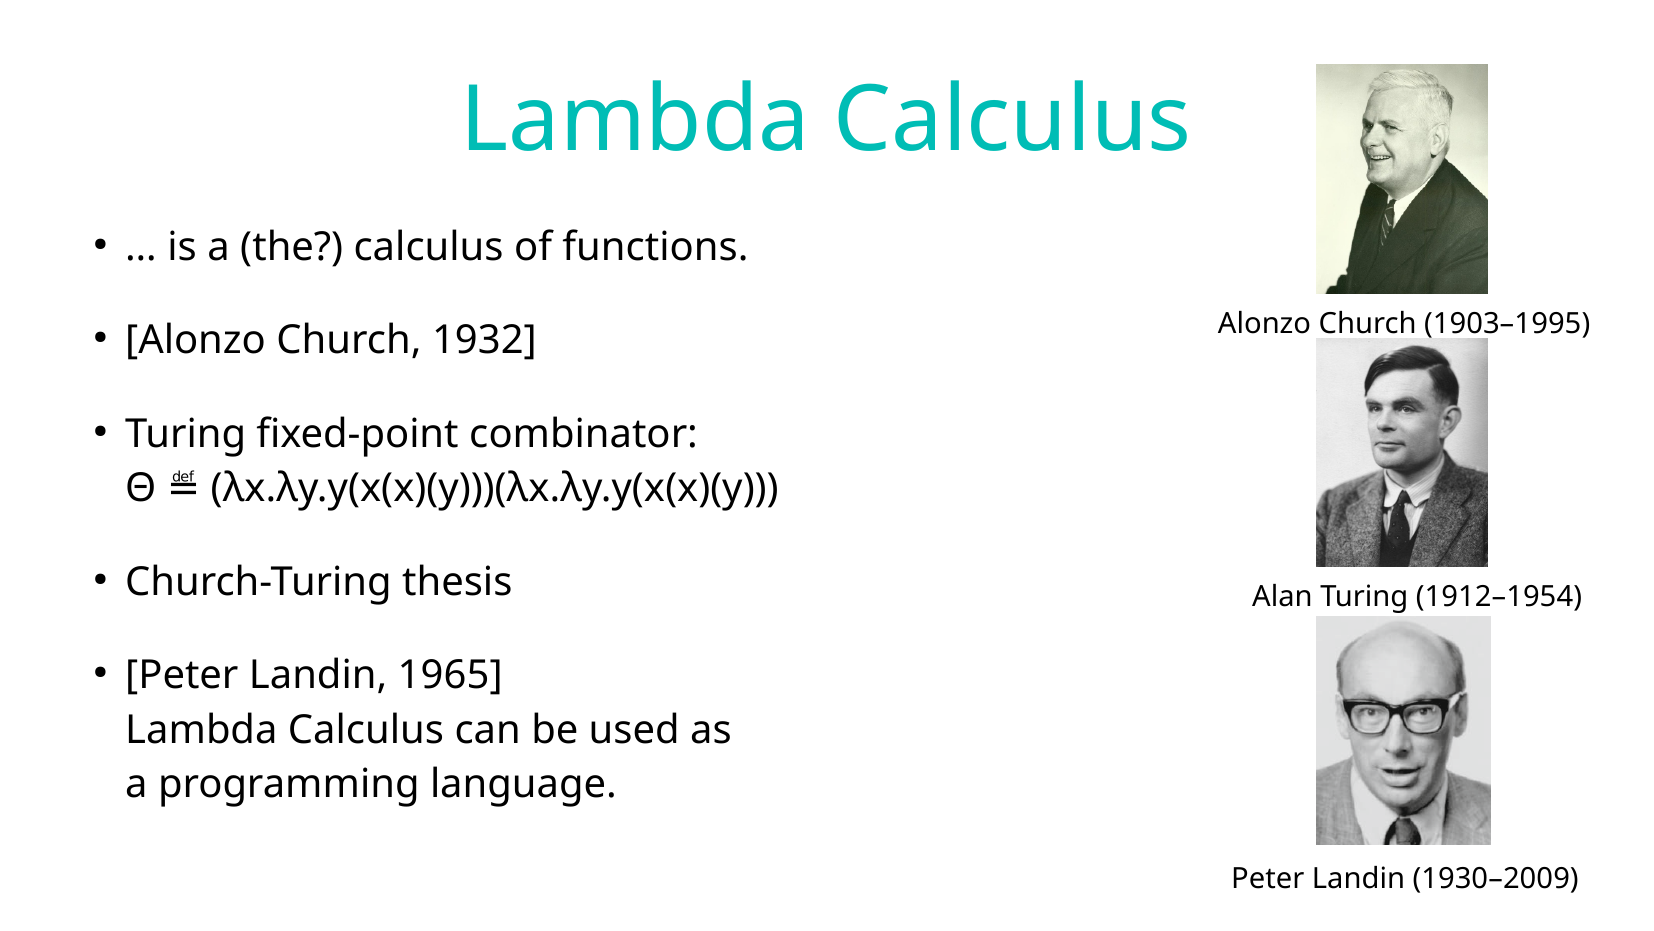

# Lambda Calculus
… is a (the?) calculus of functions.
[Alonzo Church, 1932]
Turing fixed-point combinator:
Θ ≝ (λx.λy.y(x(x)(y)))(λx.λy.y(x(x)(y)))
Church-Turing thesis
[Peter Landin, 1965]
Lambda Calculus can be used as
a programming language.
Alonzo Church (1903–1995)
Alan Turing (1912–1954)
Peter Landin (1930–2009)